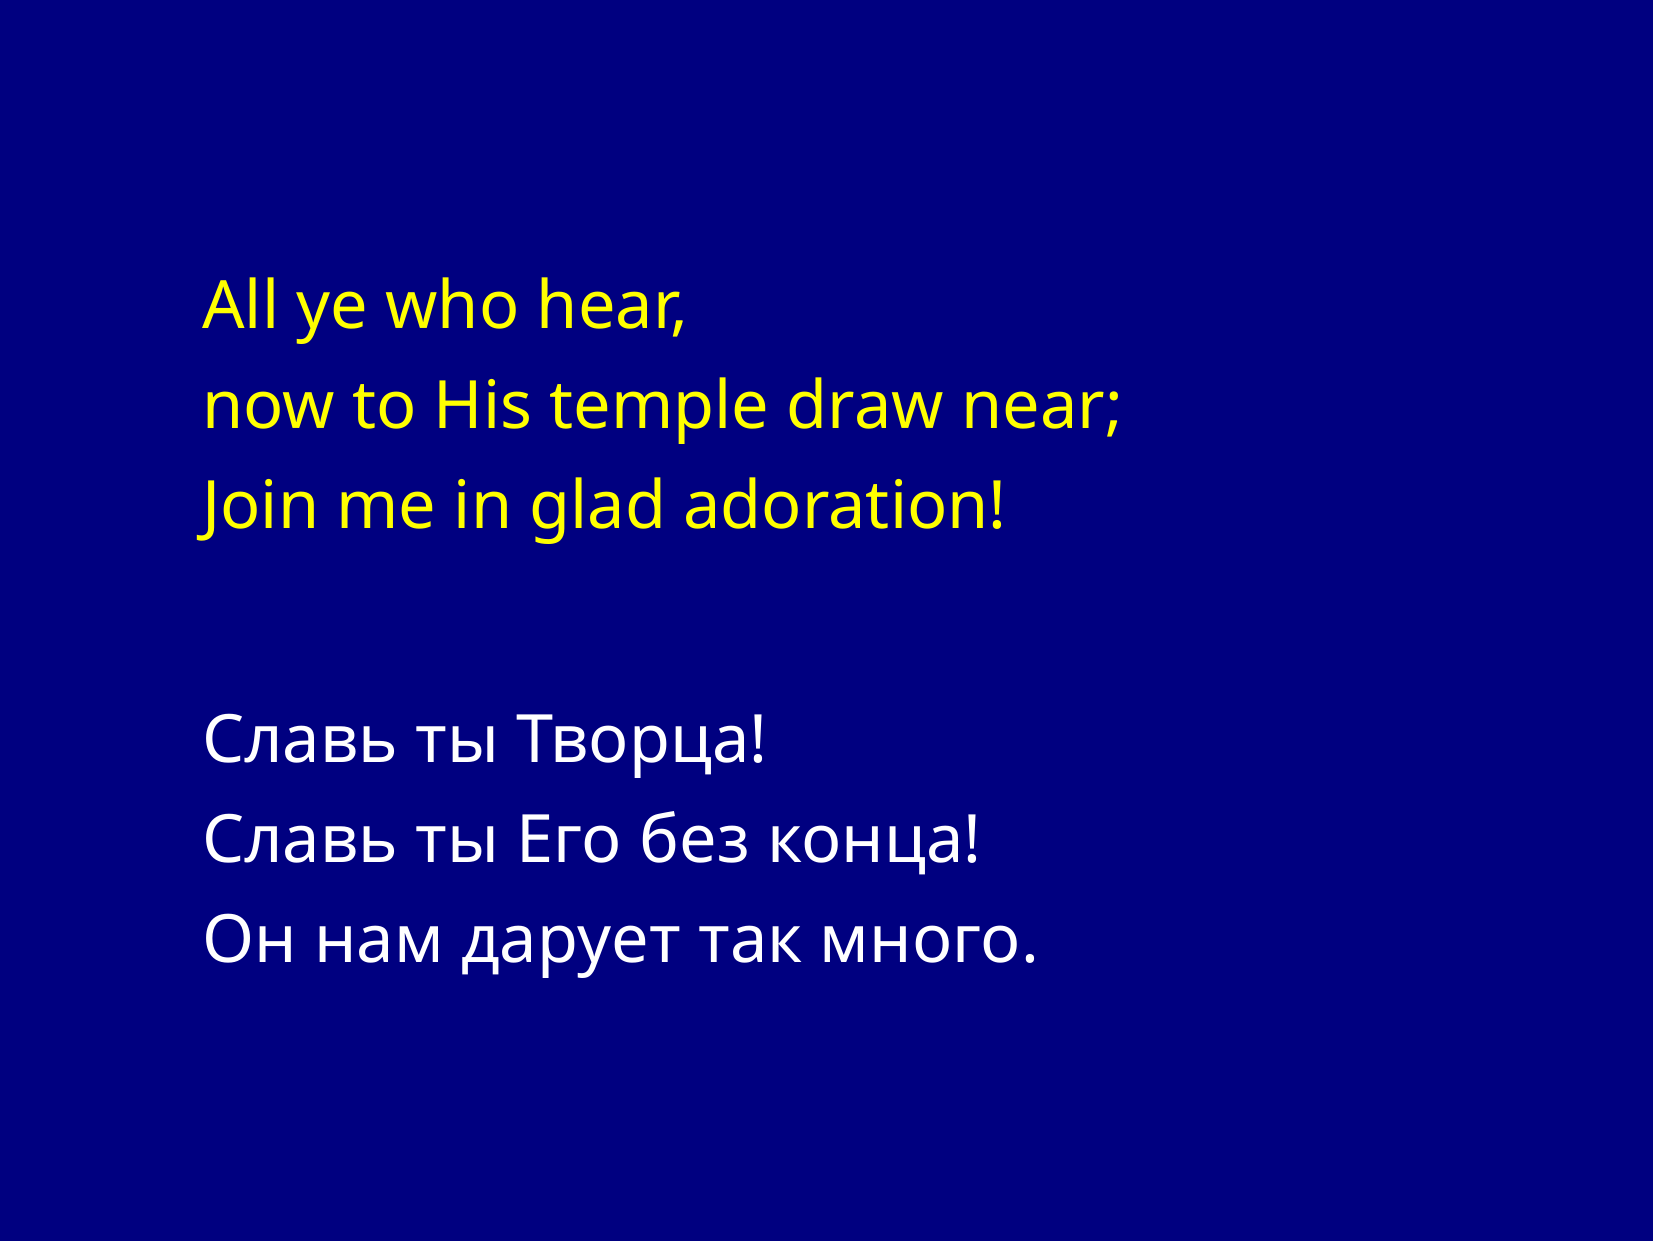

All ye who hear,
	now to His temple draw near;
	Join me in glad adoration!
	Славь ты Творца!
	Славь ты Его без конца!
	Он нам дарует так много.